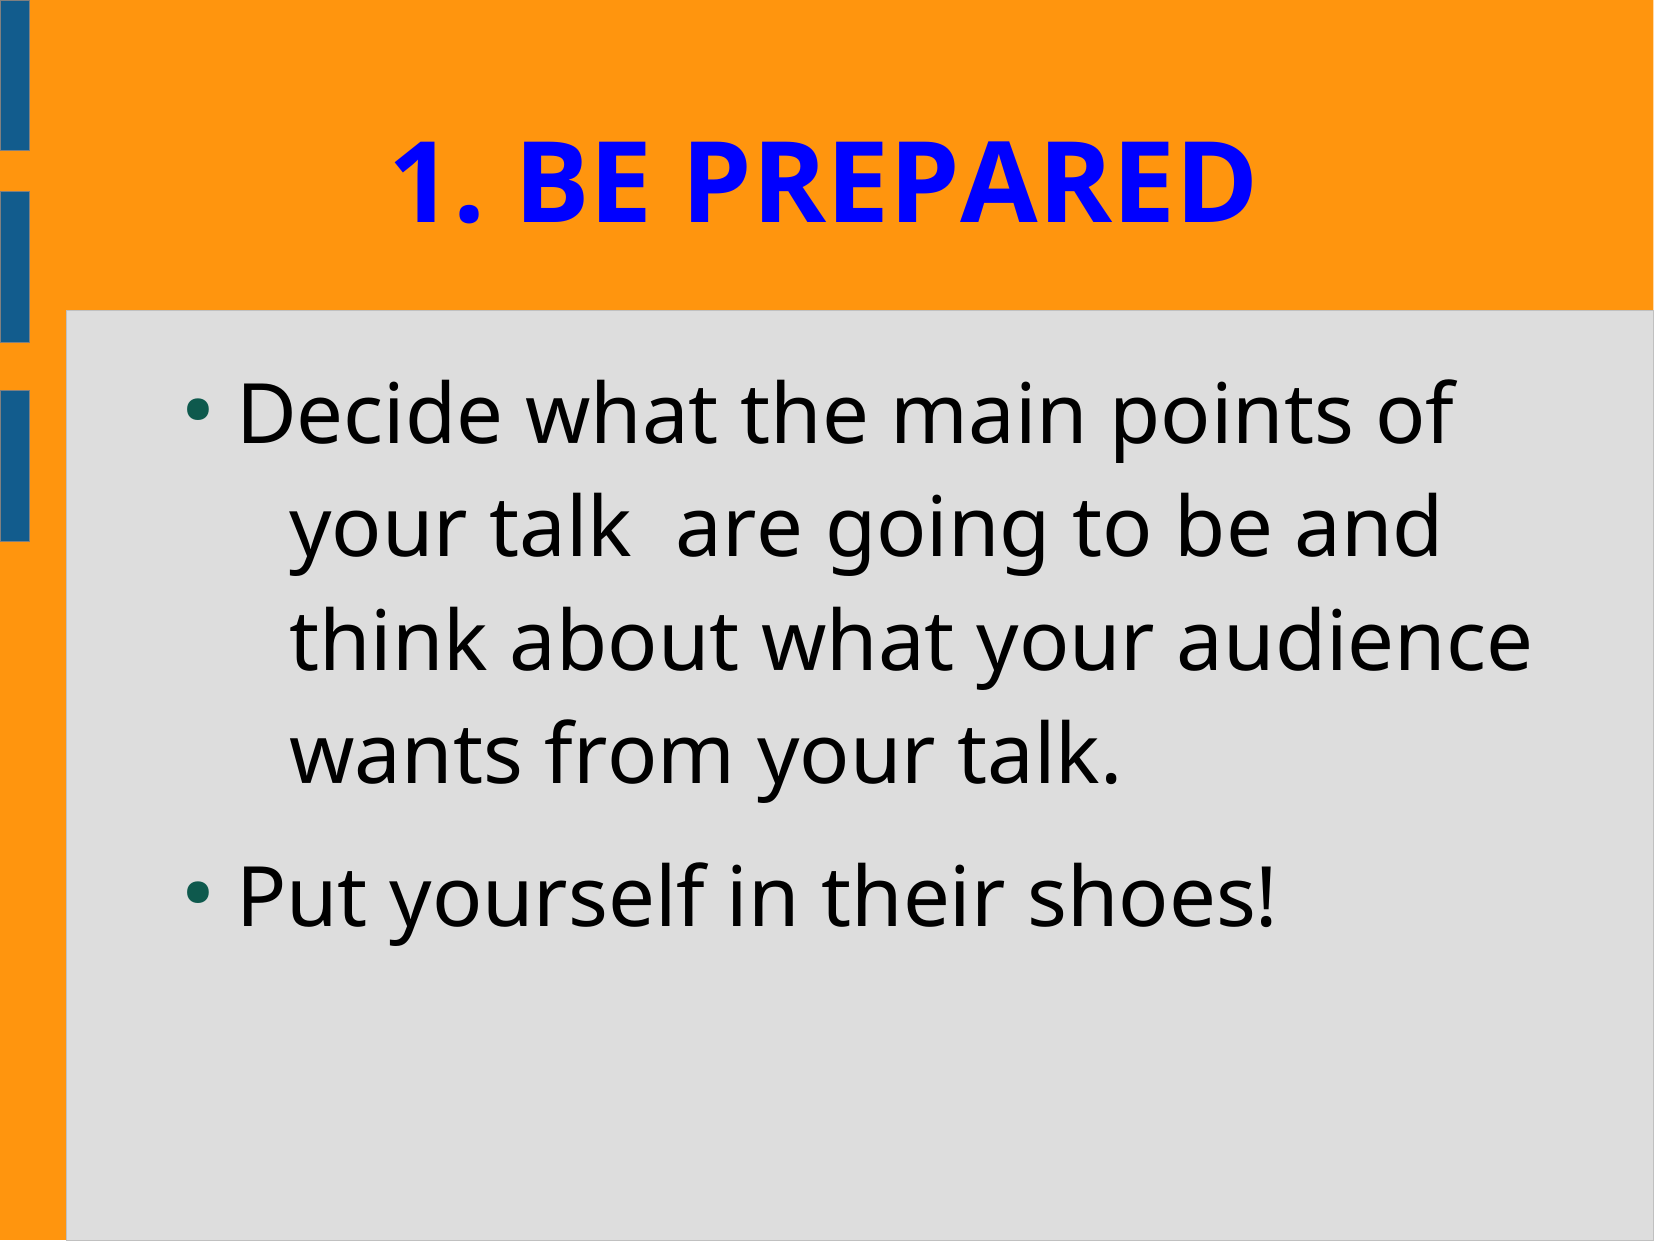

# 1. BE PREPARED
Decide what the main points of your talk are going to be and think about what your audience wants from your talk.
Put yourself in their shoes!